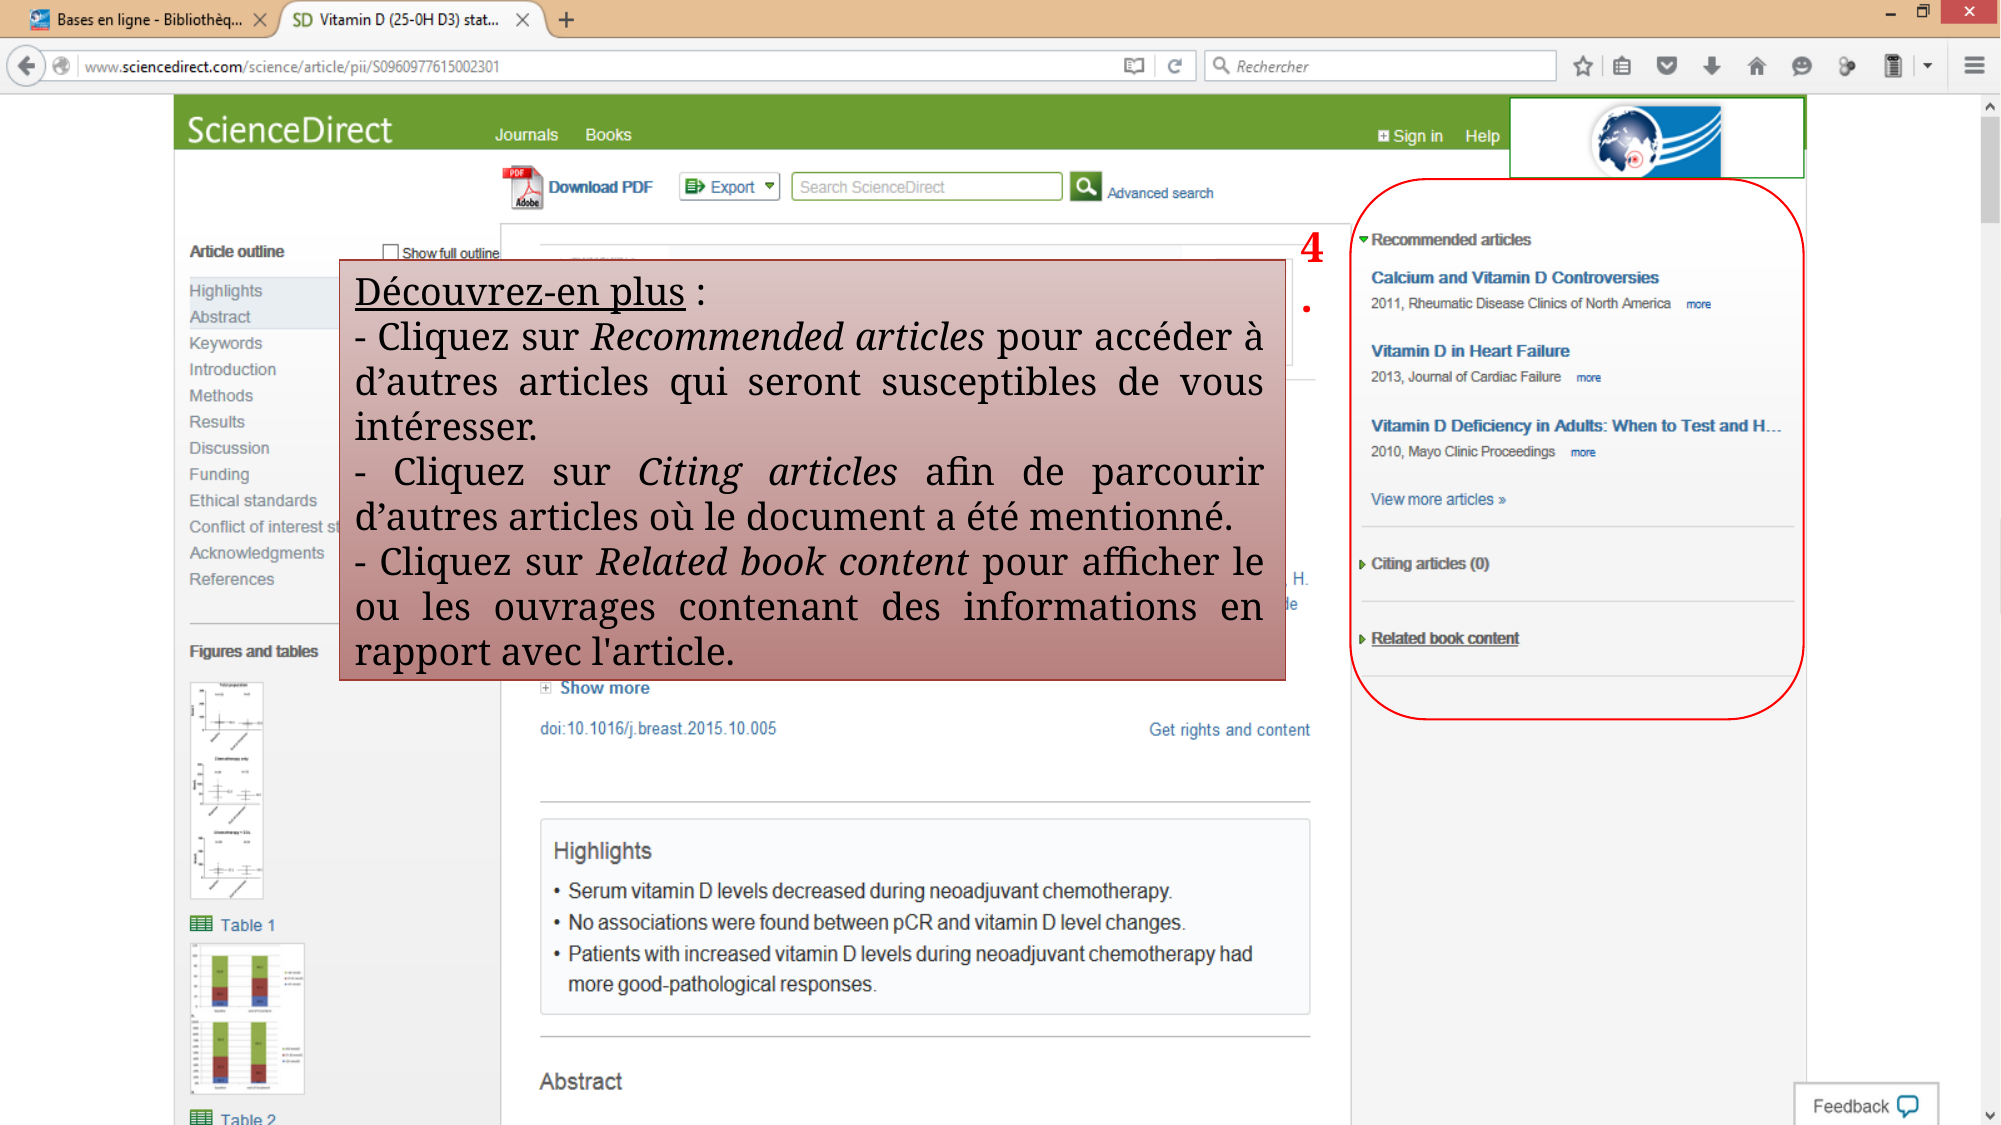

4.
Découvrez-en plus :
- Cliquez sur Recommended articles pour accéder à d’autres articles qui seront susceptibles de vous intéresser.
- Cliquez sur Citing articles afin de parcourir d’autres articles où le document a été mentionné.
- Cliquez sur Related book content pour afficher le ou les ouvrages contenant des informations en rapport avec l'article.